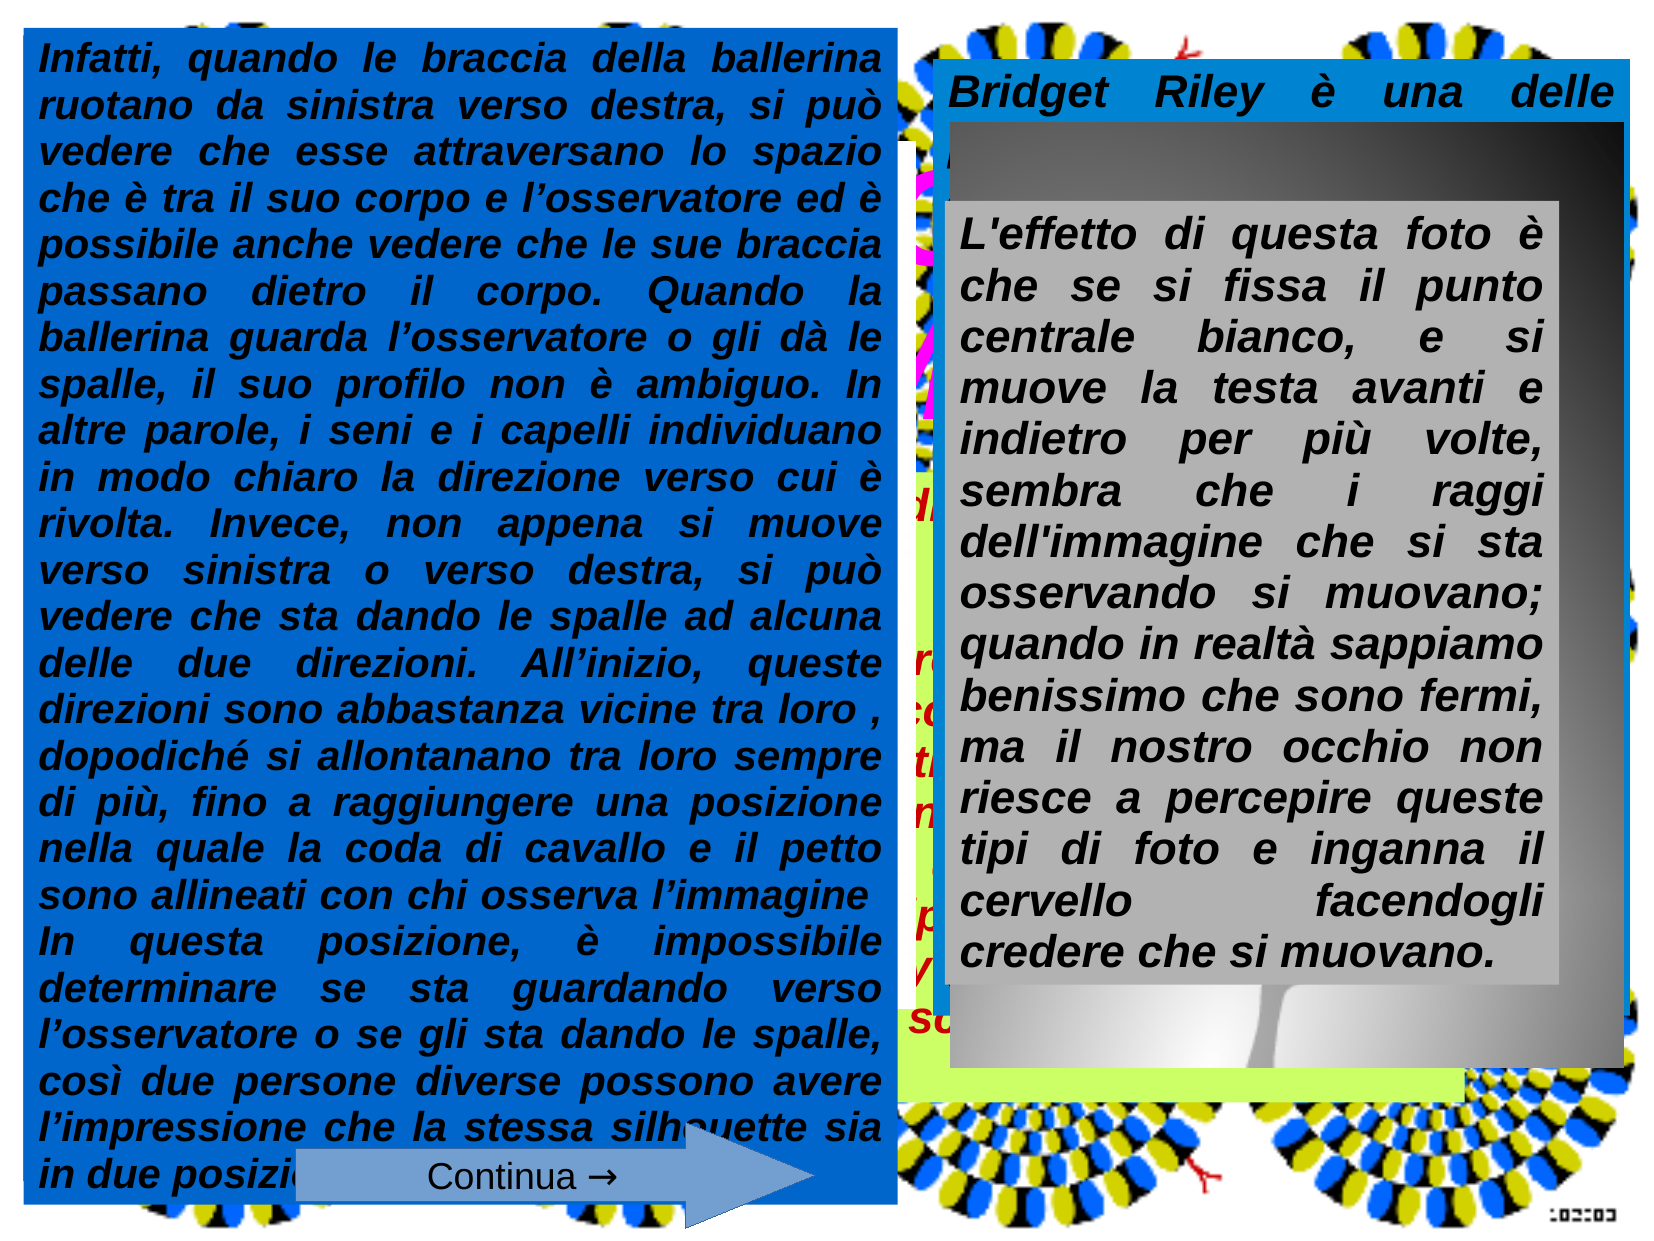

Infatti, quando le braccia della ballerina ruotano da sinistra verso destra, si può vedere che esse attraversano lo spazio che è tra il suo corpo e l’osservatore ed è possibile anche vedere che le sue braccia passano dietro il corpo. Quando la ballerina guarda l’osservatore o gli dà le spalle, il suo profilo non è ambiguo. In altre parole, i seni e i capelli individuano in modo chiaro la direzione verso cui è rivolta. Invece, non appena si muove verso sinistra o verso destra, si può vedere che sta dando le spalle ad alcuna delle due direzioni. All’inizio, queste direzioni sono abbastanza vicine tra loro , dopodiché si allontanano tra loro sempre di più, fino a raggiungere una posizione nella quale la coda di cavallo e il petto sono allineati con chi osserva l’immagine In questa posizione, è impossibile determinare se sta guardando verso l’osservatore o se gli sta dando le spalle, così due persone diverse possono avere l’impressione che la stessa silhouette sia in due posizioni diverse.
Osservate questa ballerina. Secondo voi gira in senso orario o antiorario?
Una parte di voi di primo acchitto la vedrà ruotare verso destra, mentre gli altri la vedranno piroettare verso sinistra, ma se vi concentrate potrete invertire la direzione!.
Spiegazione: Se vi è più facile vederla girare in senso orario probabilmente avete l’emisfero sinistro del cervello più attivo di quello destro mentre se vi è più facile vederla piroettare in senso antiorario, allora è l’emisfero destro quello più attivo. Ma come gira in effetti?
Non c’è un modo giusto di percepirla. L’illusione, creata da Nobuyuki Kayahara si basa sull’assenza di indizi che permettano all’osservatore di determinare la profondità della figura.
Bridget Riley è una delle principali esponenti dell’op-art, abilissima nello sfruttare artisticamente i micromovimenti dell’occhio. Secondo Susana Martinez-Conde, ricercatrice presso il Barrow Neurological Institue, l’illusione potrebbe essere spiegata anche dal fenomeno di accomodamento dell’occhio, cioè la capacità di mettere a fuoco un oggetto osservato. Le variazioni di accomodamento potrebbero essere una concausa dell’effetto di movimento generato da queste immagini.
# ILLUSIONI OTTICHE DI MOVIMENTO
L'effetto di questa foto è che se si fissa il punto centrale bianco, e si muove la testa avanti e indietro per più volte, sembra che i raggi dell'immagine che si sta osservando si muovano; quando in realtà sappiamo benissimo che sono fermi, ma il nostro occhio non riesce a percepire queste tipi di foto e inganna il cervello facendogli credere che si muovano.
L’op-art sfrutta accostamenti di forme e colori per ingannare occhio e cervello e dare vita a immagini davvero spettacolari e ipnotiche. Per realizzare opere di questo tipo occorre conoscere con precisione la fisiologia dell’occhio e i meccanismi cerebrali che regolano la visione: molti artisti che ci cimentano in questo campo sono ricercatori e neuroscienziati, come lo stesso Akiyoshi Kitaoka, autore di questa straordinaria illusione e professore presso il dipartimento di psicologia della Ritsumeikan University di Kyoto. Ma anche la Natura crea le sue illusioni ottiche... per scoprirne una vecchia di oltre 2000 anni clicca qui.
Continua →